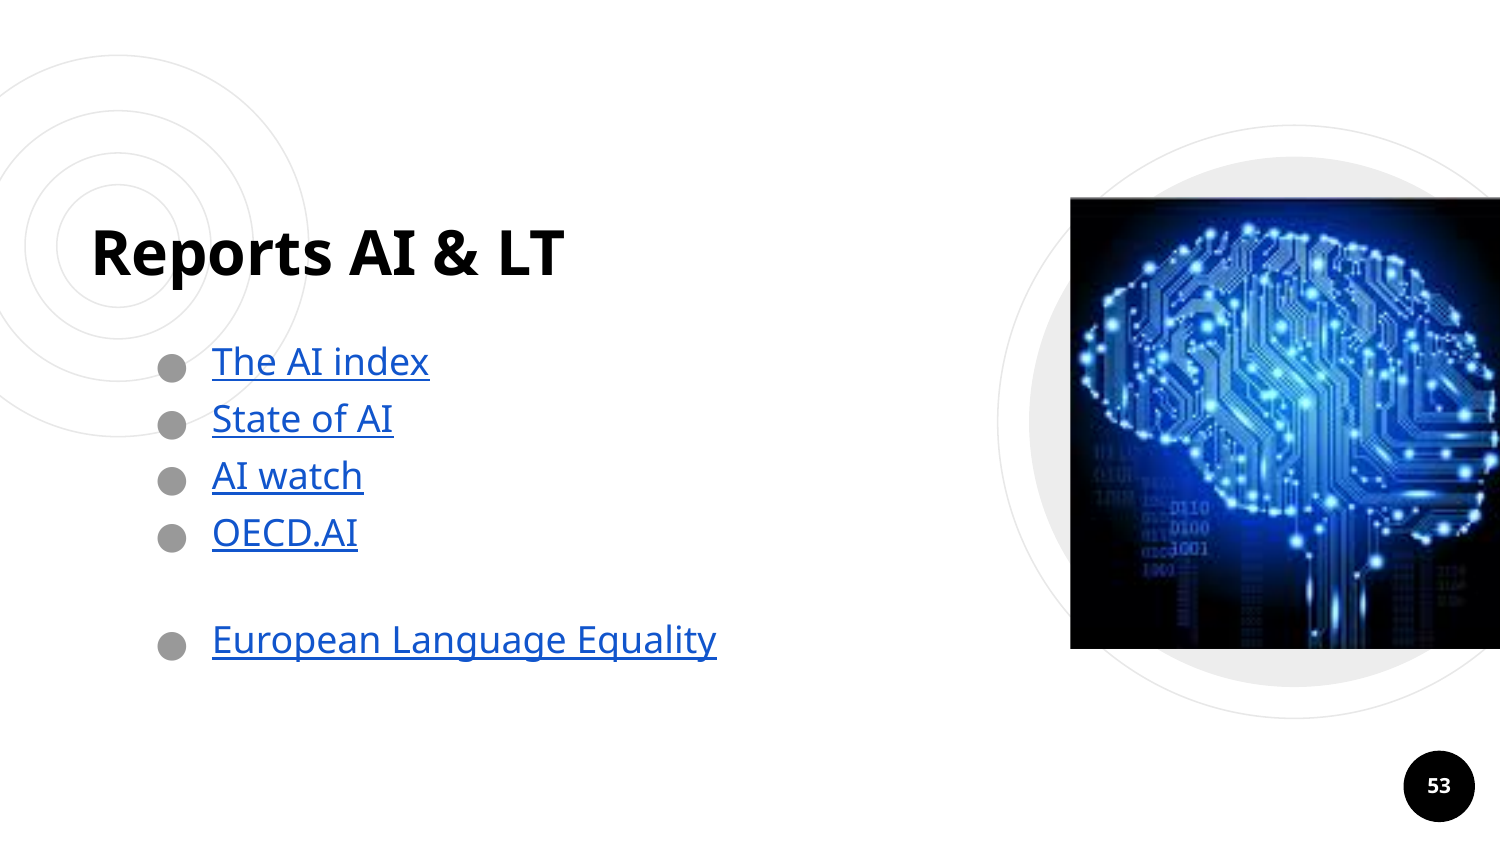

# Reports AI & LT
The AI index
State of AI
AI watch
OECD.AI
European Language Equality